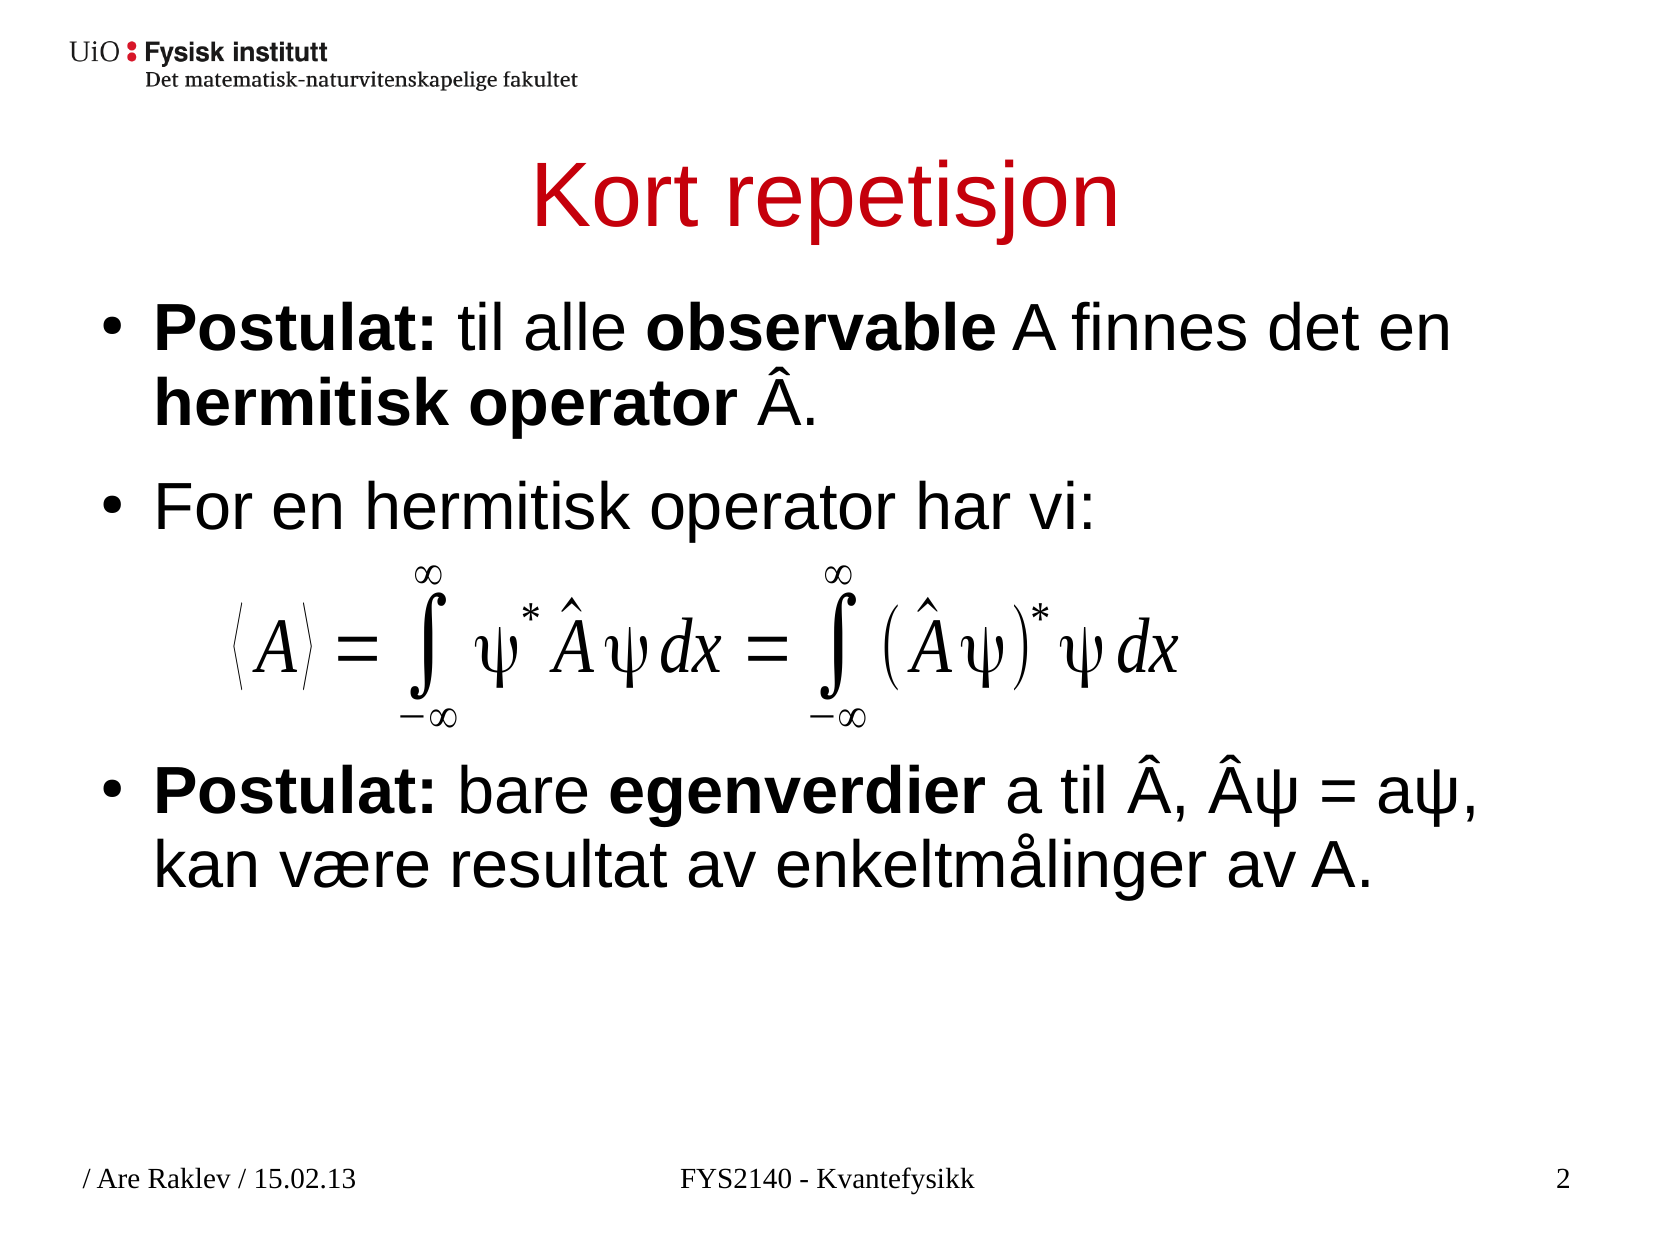

# Kort repetisjon
Postulat: til alle observable A finnes det en hermitisk operator Â.
For en hermitisk operator har vi:
Postulat: bare egenverdier a til Â, Âψ = aψ, kan være resultat av enkeltmålinger av A.
/ Are Raklev / 15.02.13
FYS2140 - Kvantefysikk
2